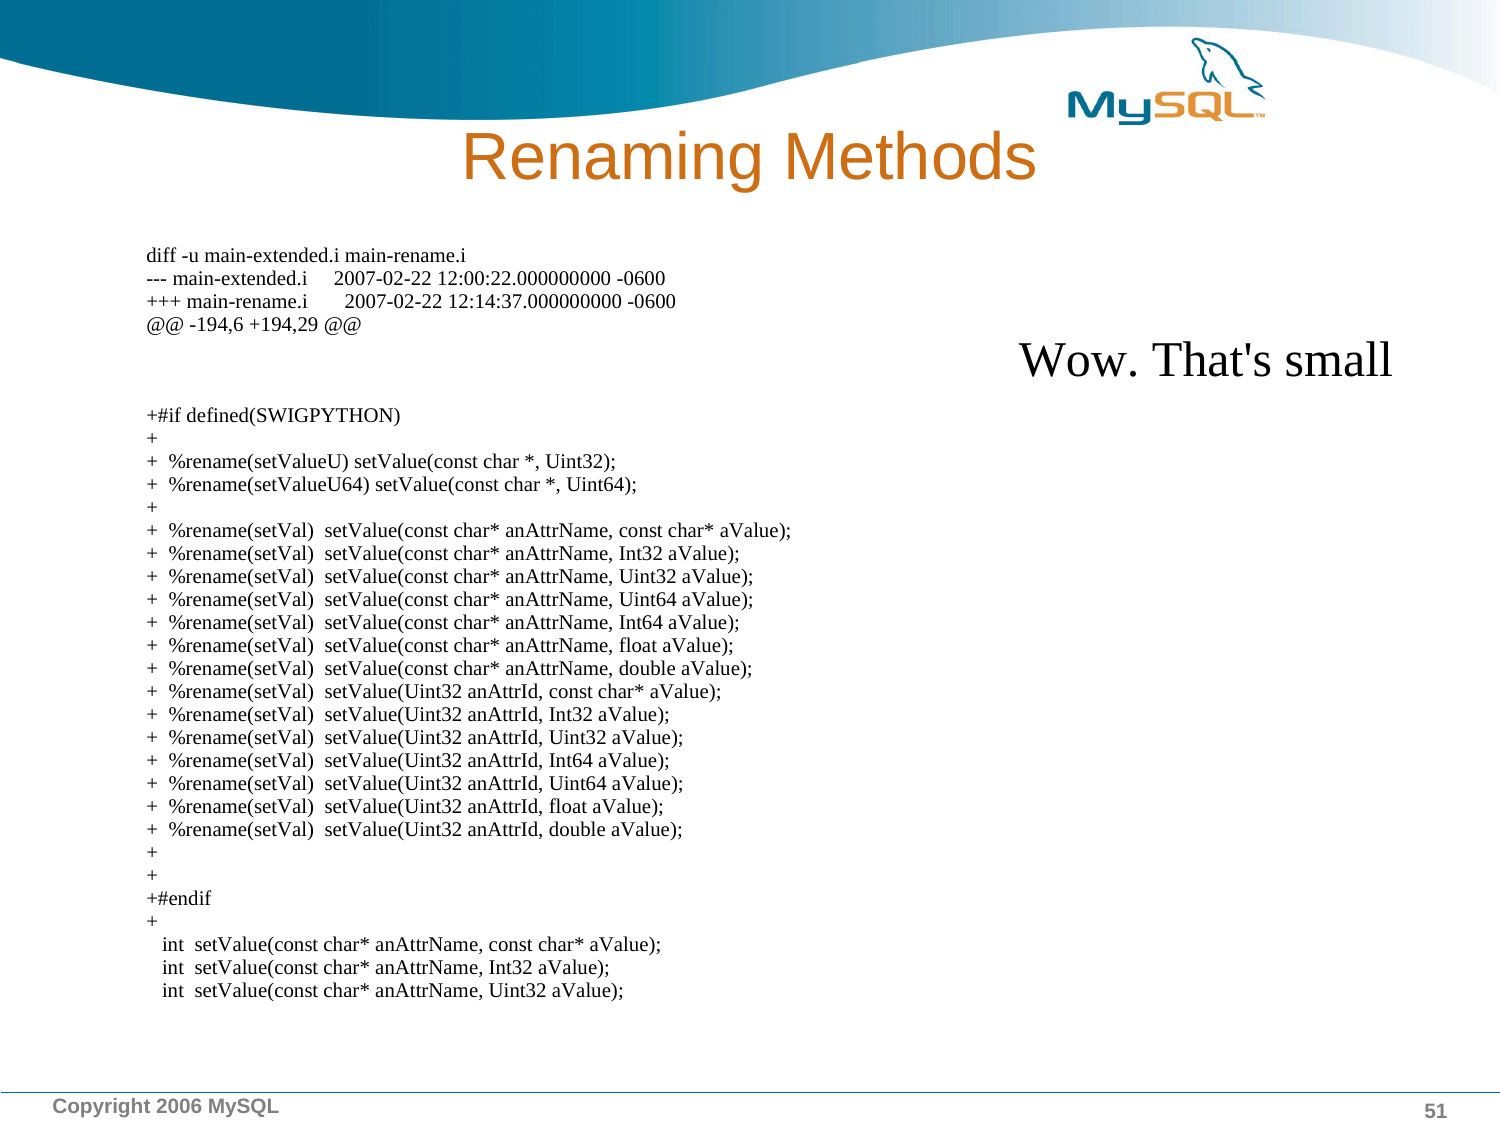

# Renaming Methods
diff -u main-extended.i main-rename.i
--- main-extended.i 2007-02-22 12:00:22.000000000 -0600
+++ main-rename.i 2007-02-22 12:14:37.000000000 -0600
@@ -194,6 +194,29 @@
+#if defined(SWIGPYTHON)
+
+ %rename(setValueU) setValue(const char *, Uint32);
+ %rename(setValueU64) setValue(const char *, Uint64);
+
+ %rename(setVal) setValue(const char* anAttrName, const char* aValue);
+ %rename(setVal) setValue(const char* anAttrName, Int32 aValue);
+ %rename(setVal) setValue(const char* anAttrName, Uint32 aValue);
+ %rename(setVal) setValue(const char* anAttrName, Uint64 aValue);
+ %rename(setVal) setValue(const char* anAttrName, Int64 aValue);
+ %rename(setVal) setValue(const char* anAttrName, float aValue);
+ %rename(setVal) setValue(const char* anAttrName, double aValue);
+ %rename(setVal) setValue(Uint32 anAttrId, const char* aValue);
+ %rename(setVal) setValue(Uint32 anAttrId, Int32 aValue);
+ %rename(setVal) setValue(Uint32 anAttrId, Uint32 aValue);
+ %rename(setVal) setValue(Uint32 anAttrId, Int64 aValue);
+ %rename(setVal) setValue(Uint32 anAttrId, Uint64 aValue);
+ %rename(setVal) setValue(Uint32 anAttrId, float aValue);
+ %rename(setVal) setValue(Uint32 anAttrId, double aValue);
+
+
+#endif
+
 int setValue(const char* anAttrName, const char* aValue);
 int setValue(const char* anAttrName, Int32 aValue);
 int setValue(const char* anAttrName, Uint32 aValue);
Wow. That's small